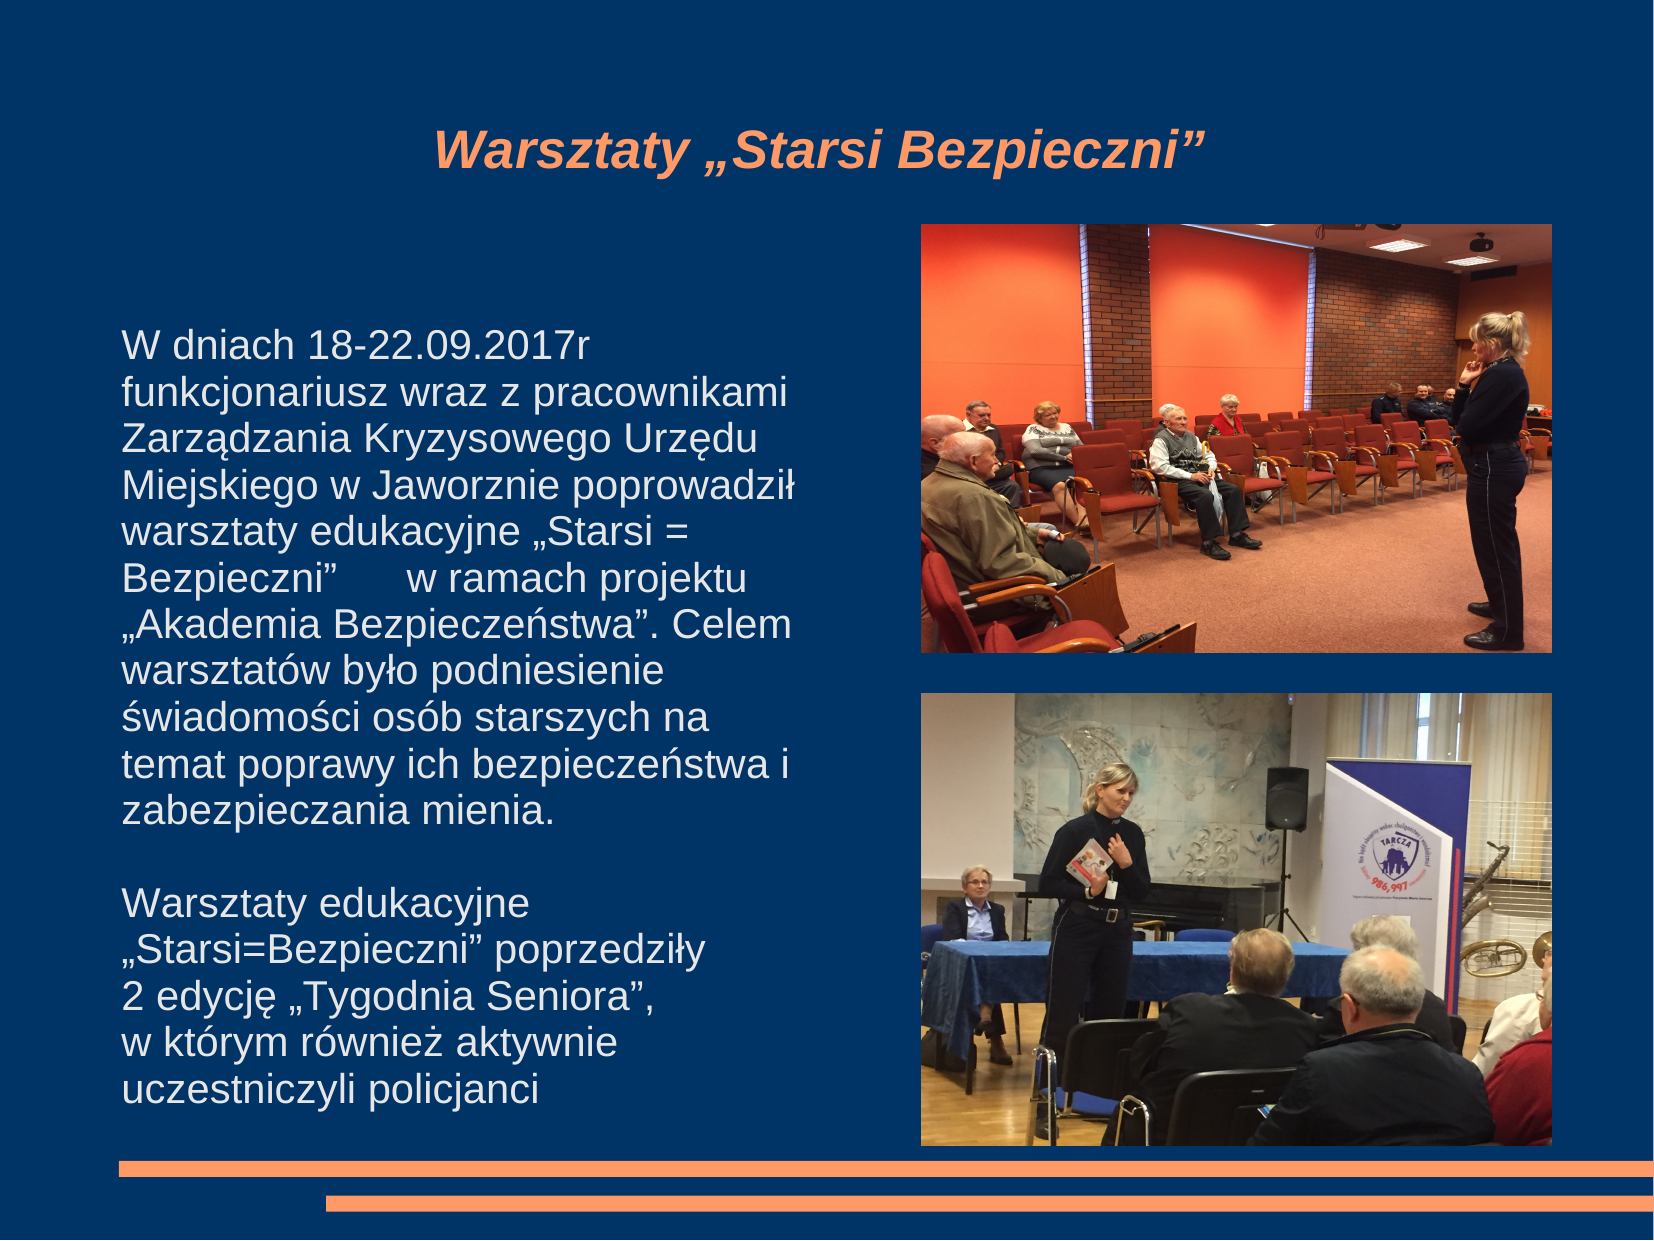

# Warsztaty „Starsi Bezpieczni”
W dniach 18-22.09.2017r funkcjonariusz wraz z pracownikami Zarządzania Kryzysowego Urzędu Miejskiego w Jaworznie poprowadził warsztaty edukacyjne „Starsi = Bezpieczni” w ramach projektu „Akademia Bezpieczeństwa”. Celem warsztatów było podniesienie świadomości osób starszych na temat poprawy ich bezpieczeństwa i zabezpieczania mienia.
Warsztaty edukacyjne „Starsi=Bezpieczni” poprzedziły 2 edycję „Tygodnia Seniora”, w którym również aktywnie uczestniczyli policjanci